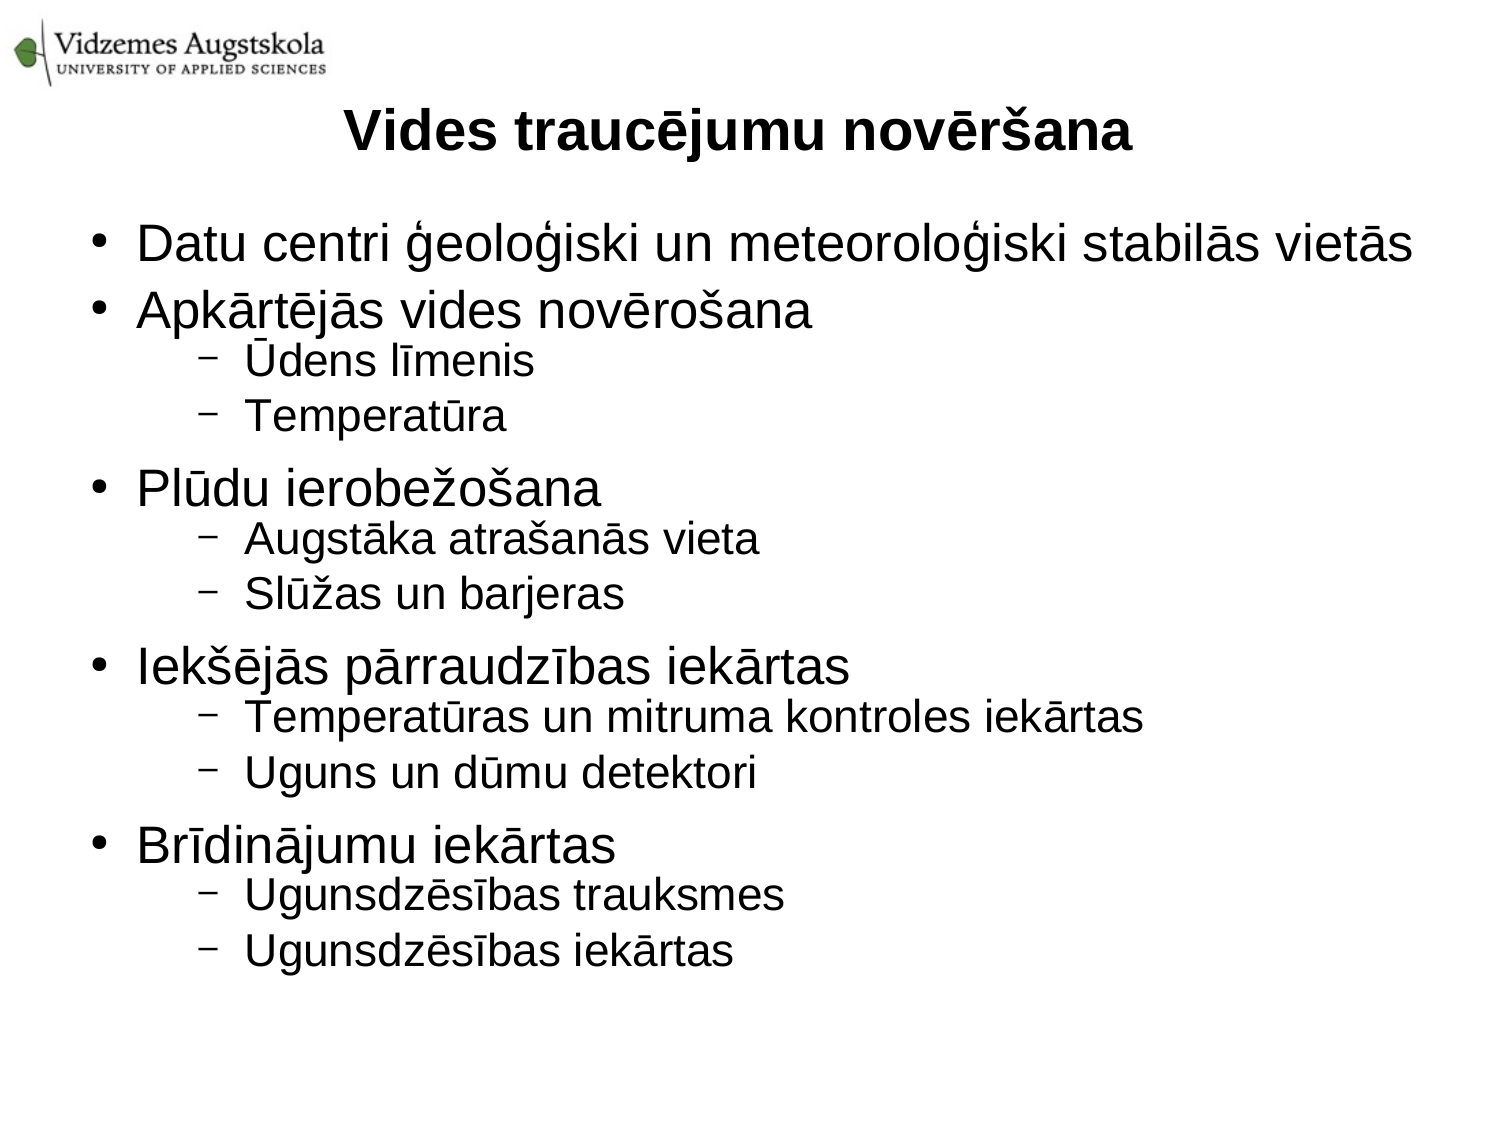

# Vides traucējumu novēršana
Datu centri ģeoloģiski un meteoroloģiski stabilās vietās
Apkārtējās vides novērošana
Ūdens līmenis
Temperatūra
Plūdu ierobežošana
Augstāka atrašanās vieta
Slūžas un barjeras
Iekšējās pārraudzības iekārtas
Temperatūras un mitruma kontroles iekārtas
Uguns un dūmu detektori
Brīdinājumu iekārtas
Ugunsdzēsības trauksmes
Ugunsdzēsības iekārtas